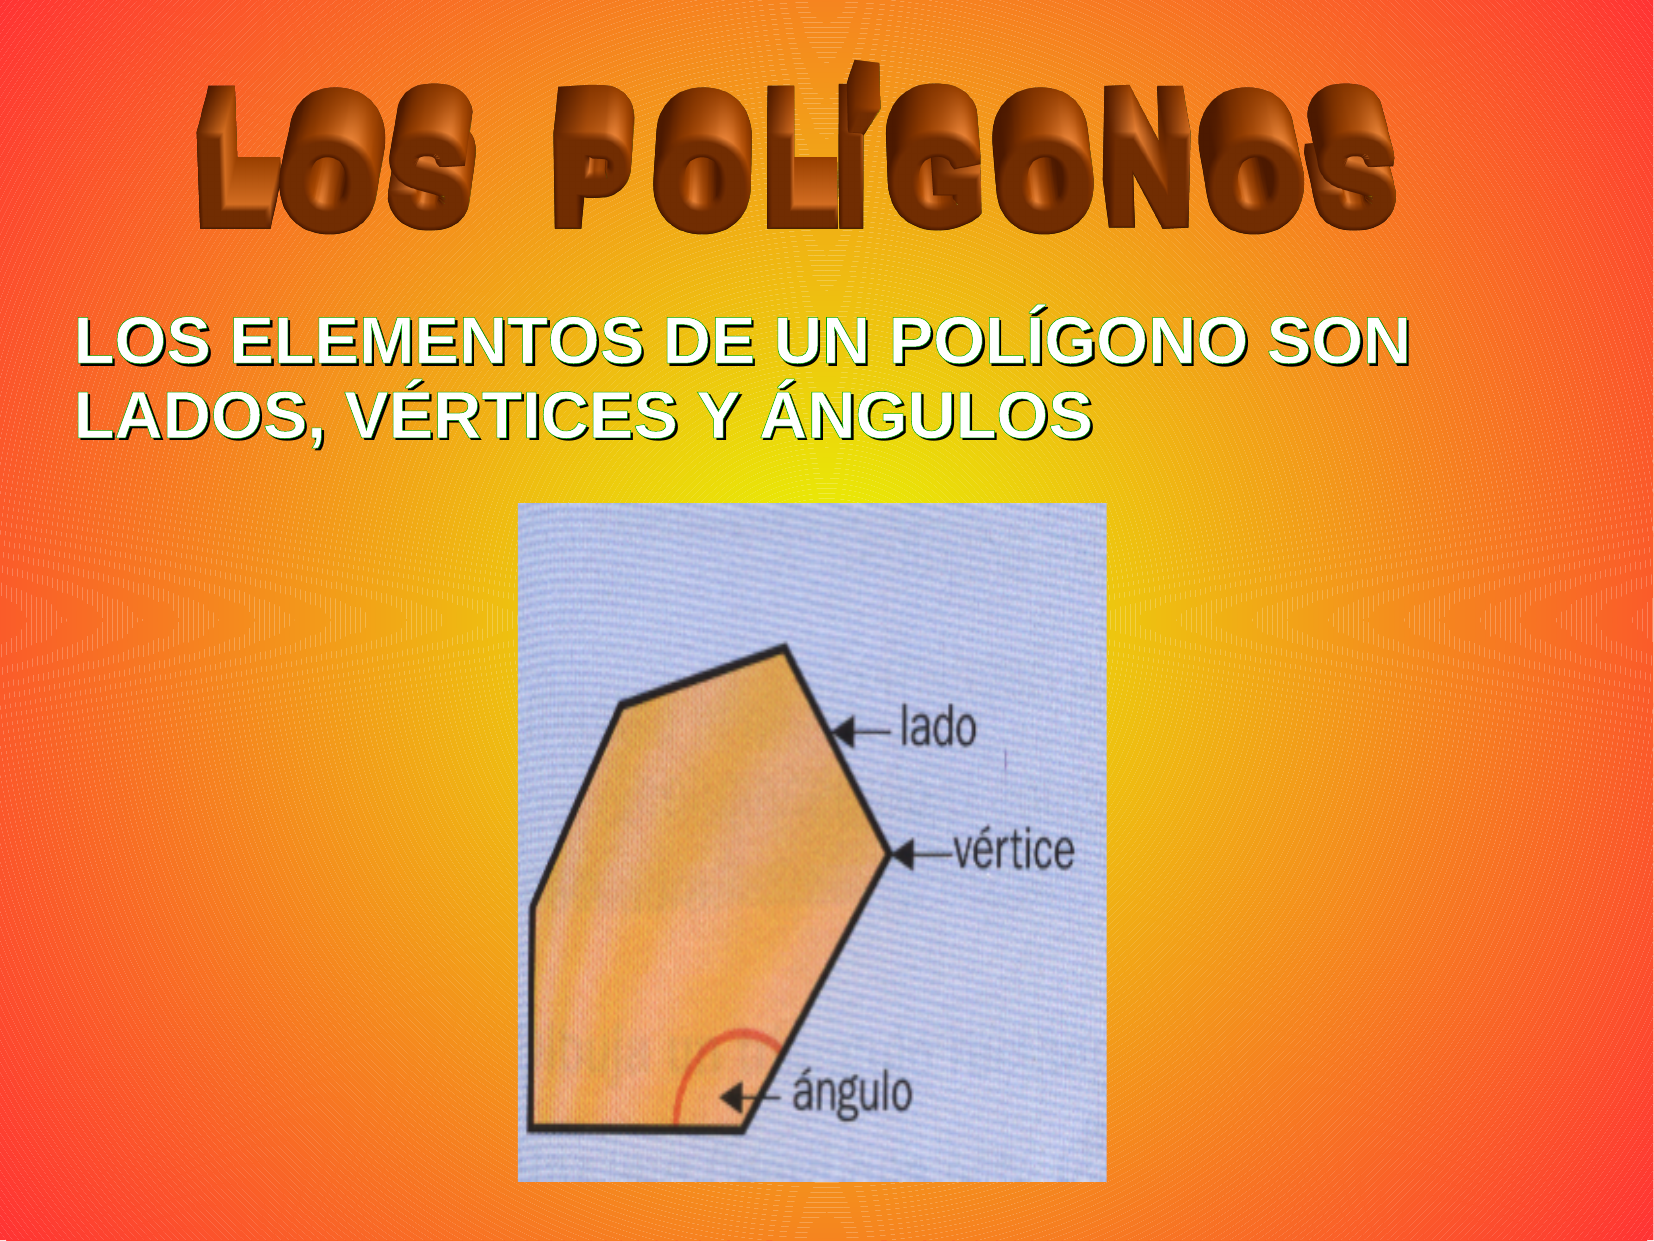

LOS ELEMENTOS DE UN POLÍGONO SON LADOS, VÉRTICES Y ÁNGULOS